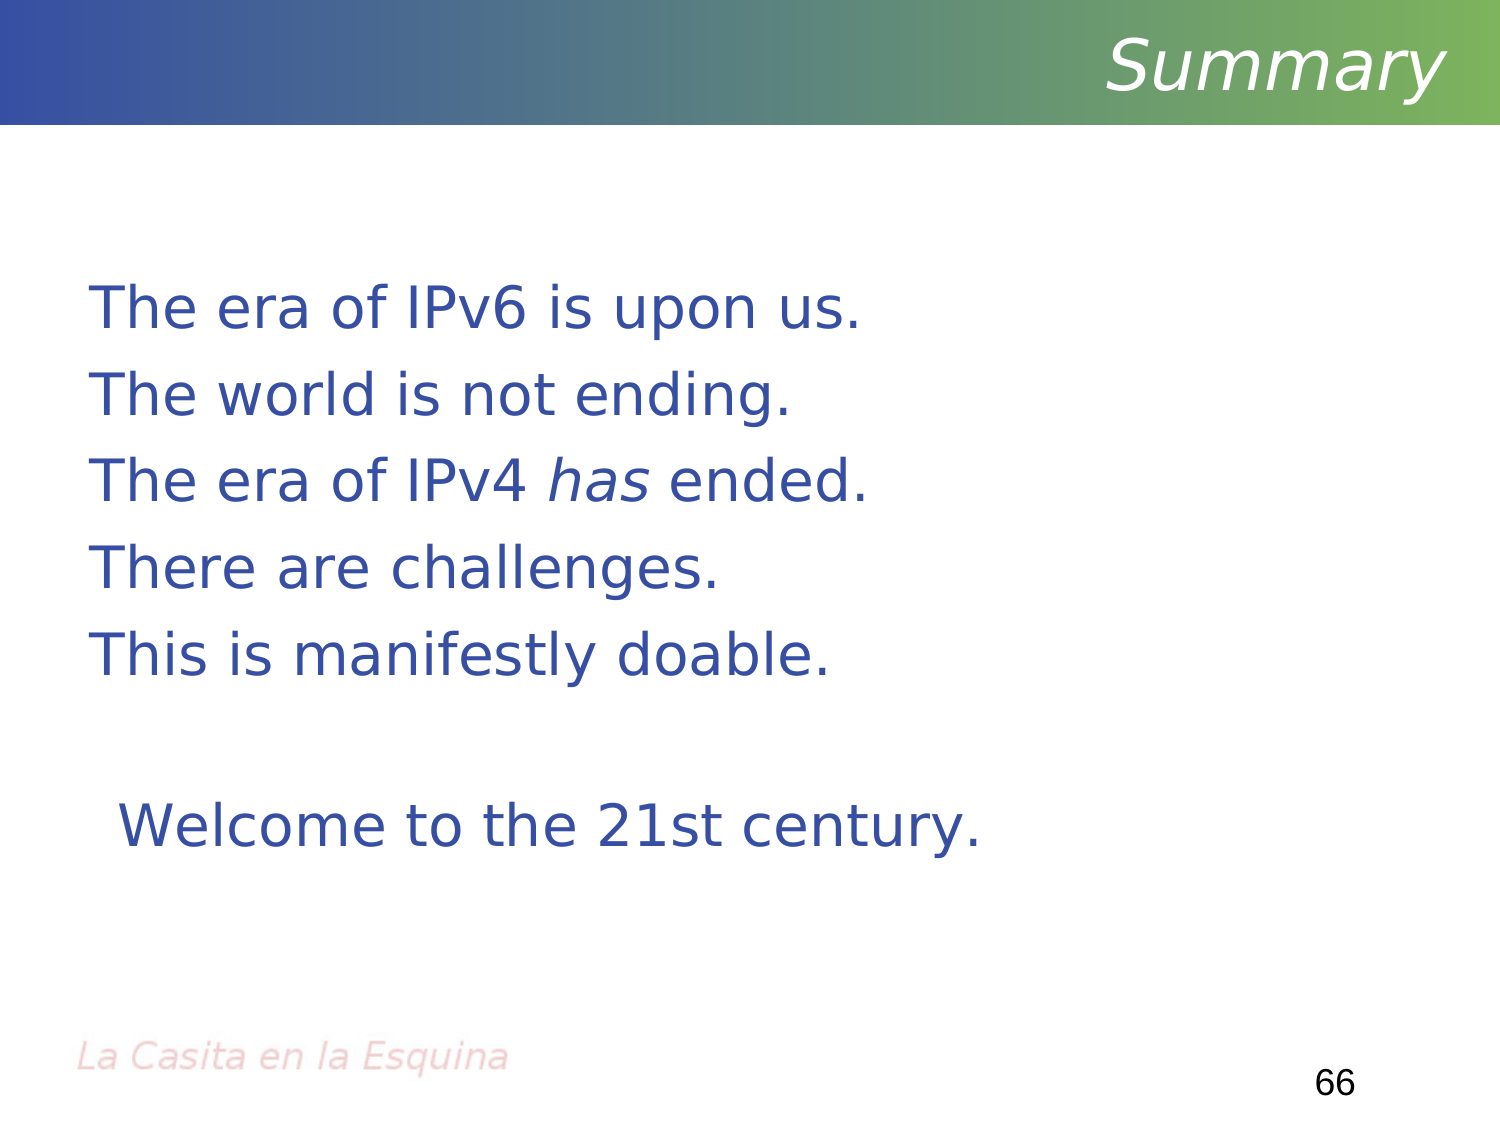

# Summary
The era of IPv6 is upon us.
The world is not ending.
The era of IPv4 has ended.
There are challenges.
This is manifestly doable.
Welcome to the 21st century.
66